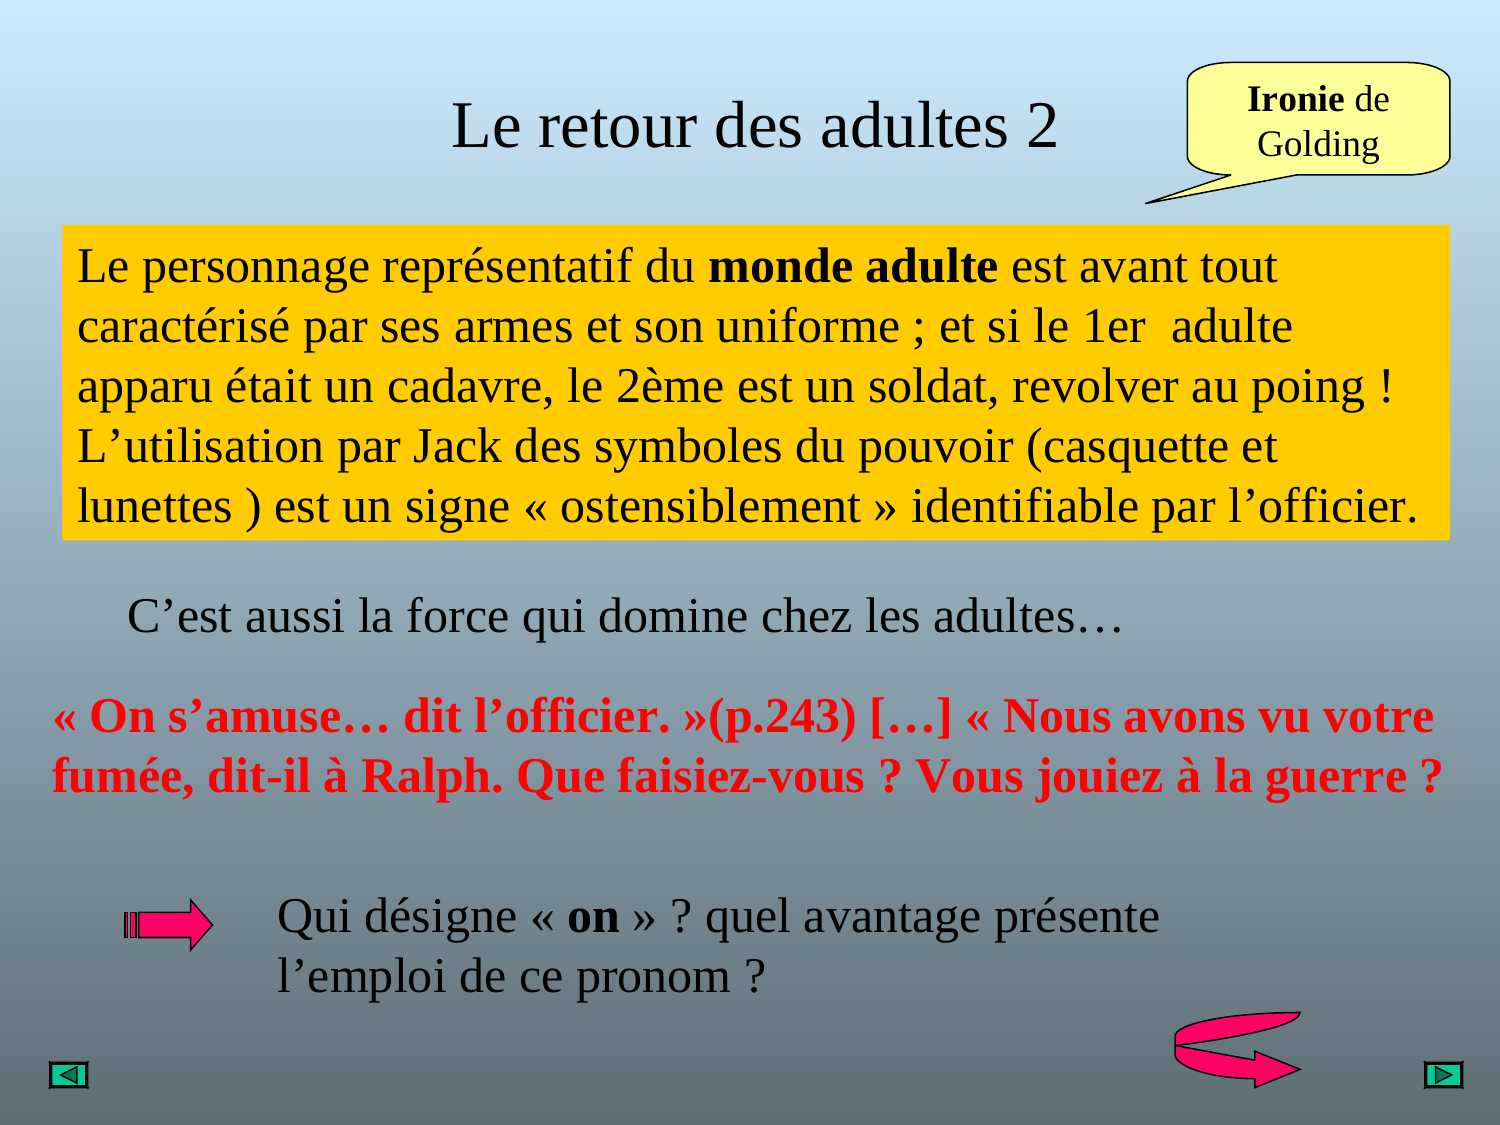

# Le retour des adultes 2
Ironie de Golding
Le personnage représentatif du monde adulte est avant tout caractérisé par ses armes et son uniforme ; et si le 1er adulte apparu était un cadavre, le 2ème est un soldat, revolver au poing ! L’utilisation par Jack des symboles du pouvoir (casquette et lunettes ) est un signe « ostensiblement » identifiable par l’officier.
C’est aussi la force qui domine chez les adultes…
« On s’amuse… dit l’officier. »(p.243) […] « Nous avons vu votre fumée, dit-il à Ralph. Que faisiez-vous ? Vous jouiez à la guerre ?
Qui désigne « on » ? quel avantage présente l’emploi de ce pronom ?